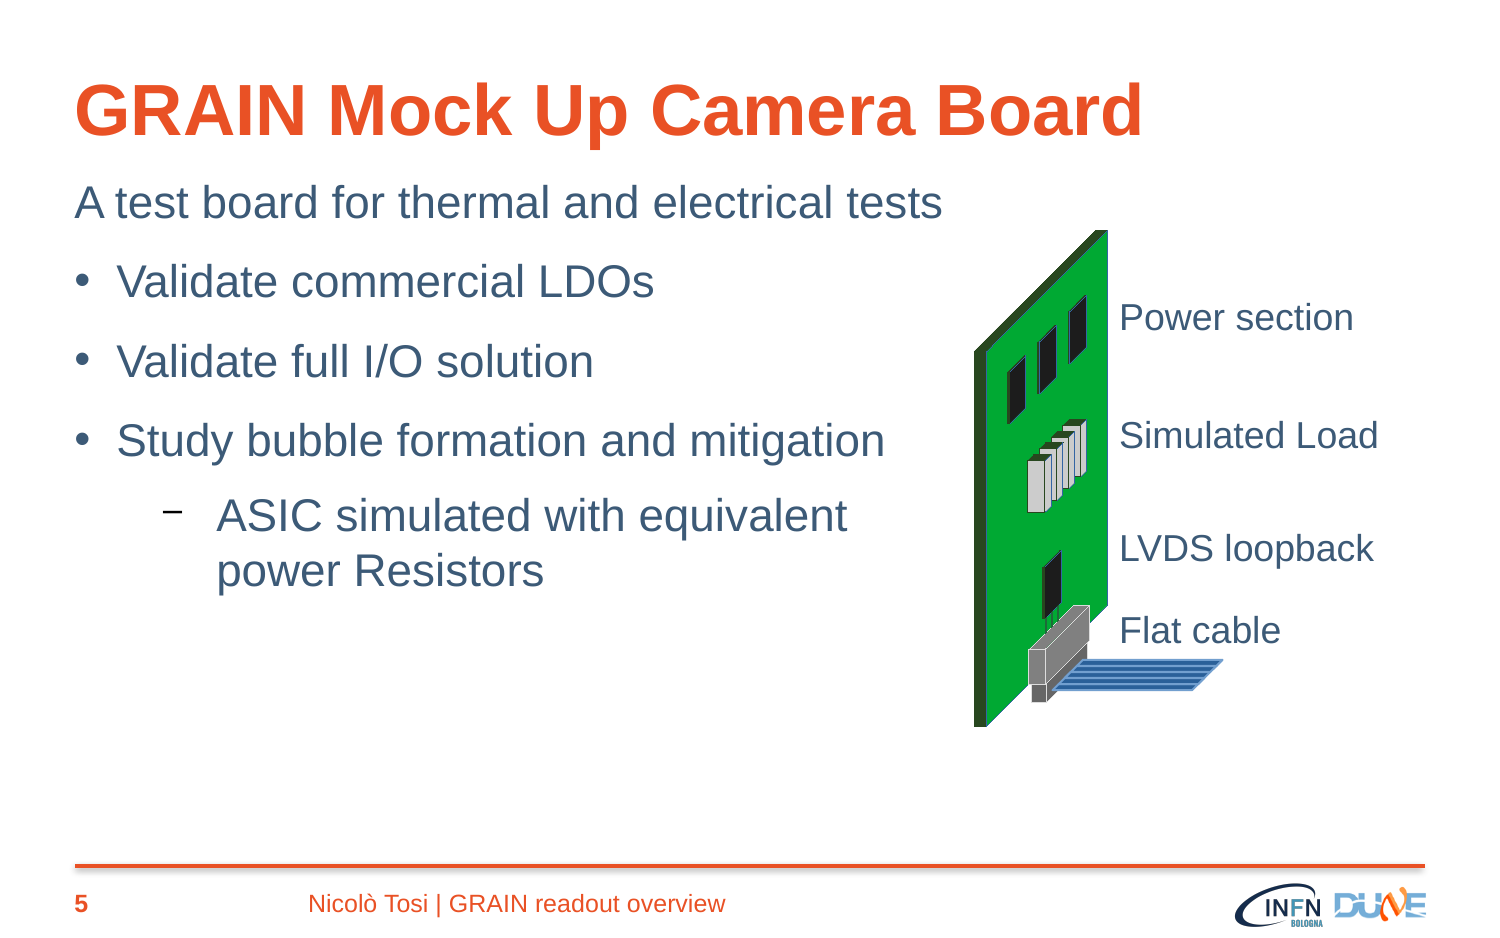

# GRAIN Mock Up Camera Board
A test board for thermal and electrical tests
Validate commercial LDOs
Validate full I/O solution
Study bubble formation and mitigation
ASIC simulated with equivalent power Resistors
Power section
Simulated Load
LVDS loopback
Flat cable
Nicolò Tosi | GRAIN readout overview